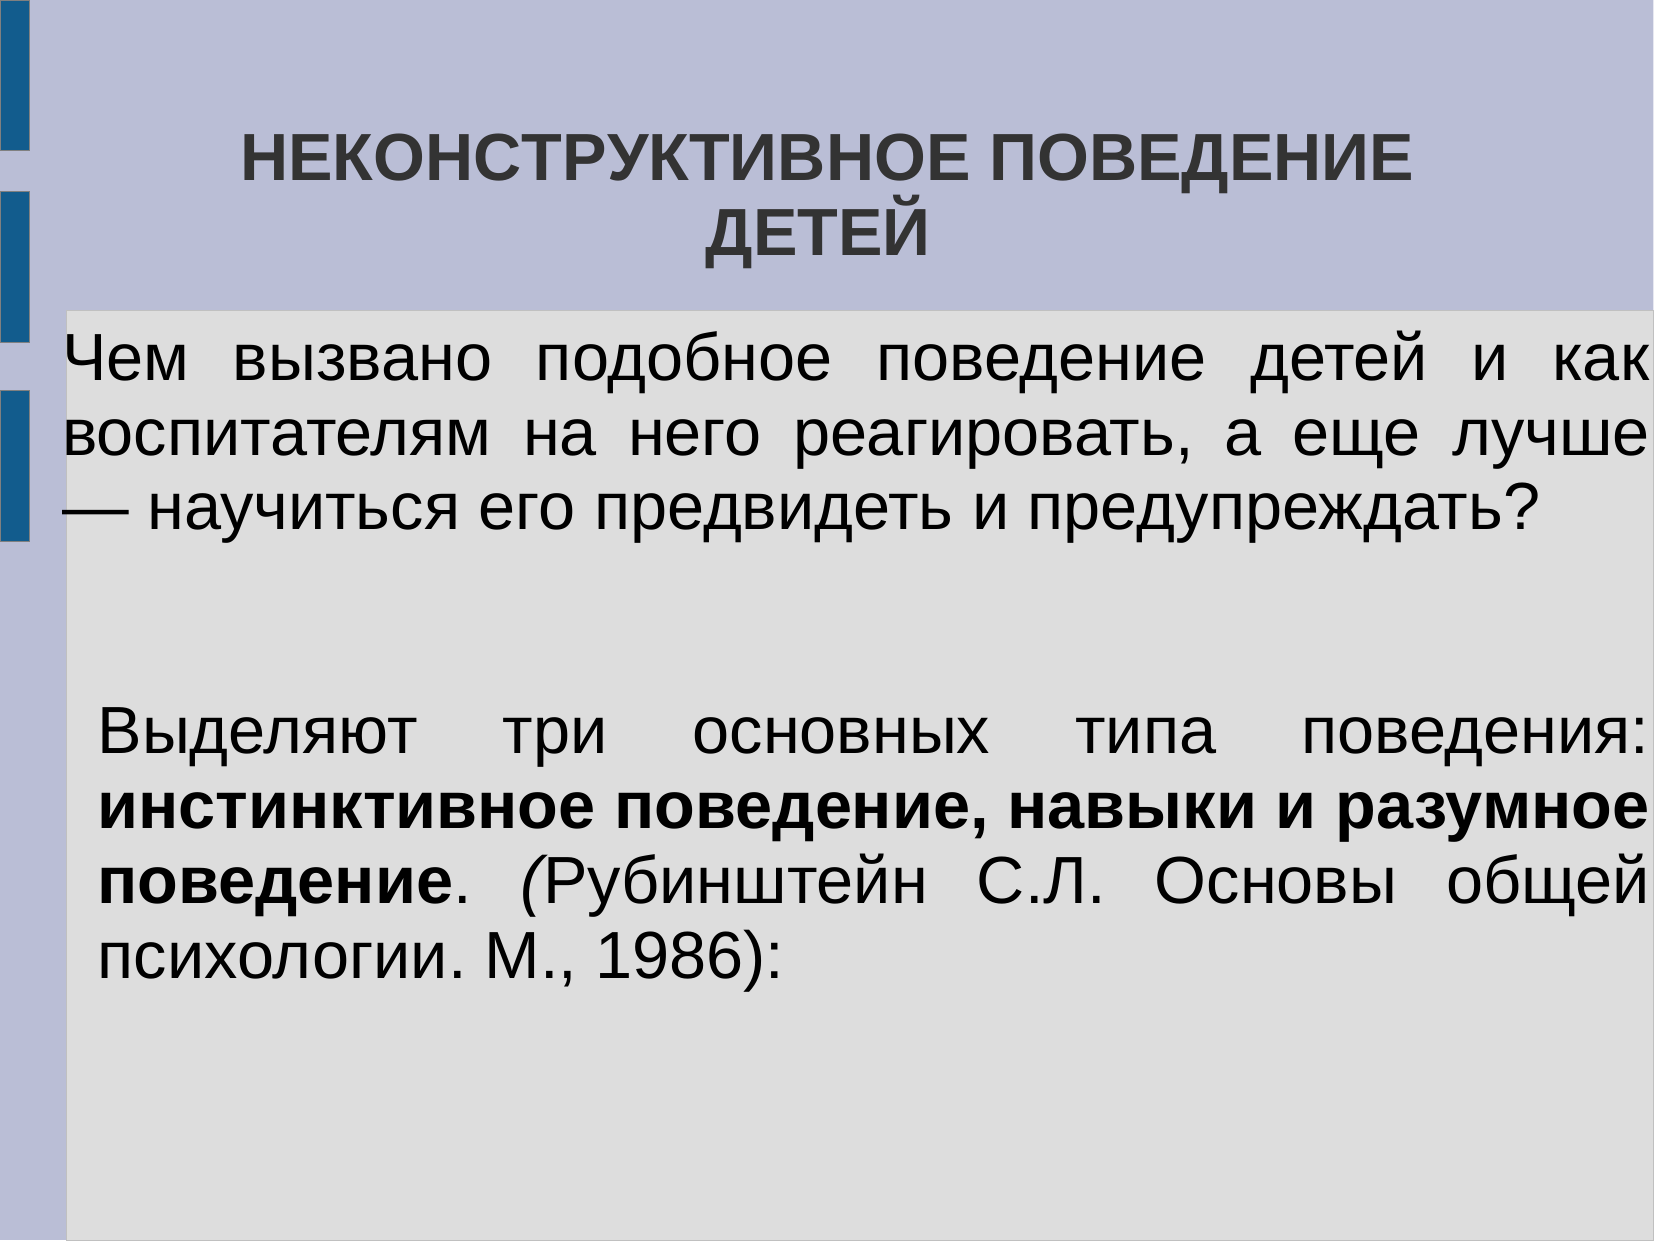

# НЕКОНСТРУКТИВНОЕ ПОВЕДЕНИЕ ДЕТЕЙ
Чем вызвано подобное поведение детей и как воспитателям на него реагировать, а еще лучше — научиться его предвидеть и предупреждать?
Выделяют три основных типа поведения: инстинктивное поведение, навыки и разумное поведение. (Рубинштейн С.Л. Основы общей психологии. М., 1986):